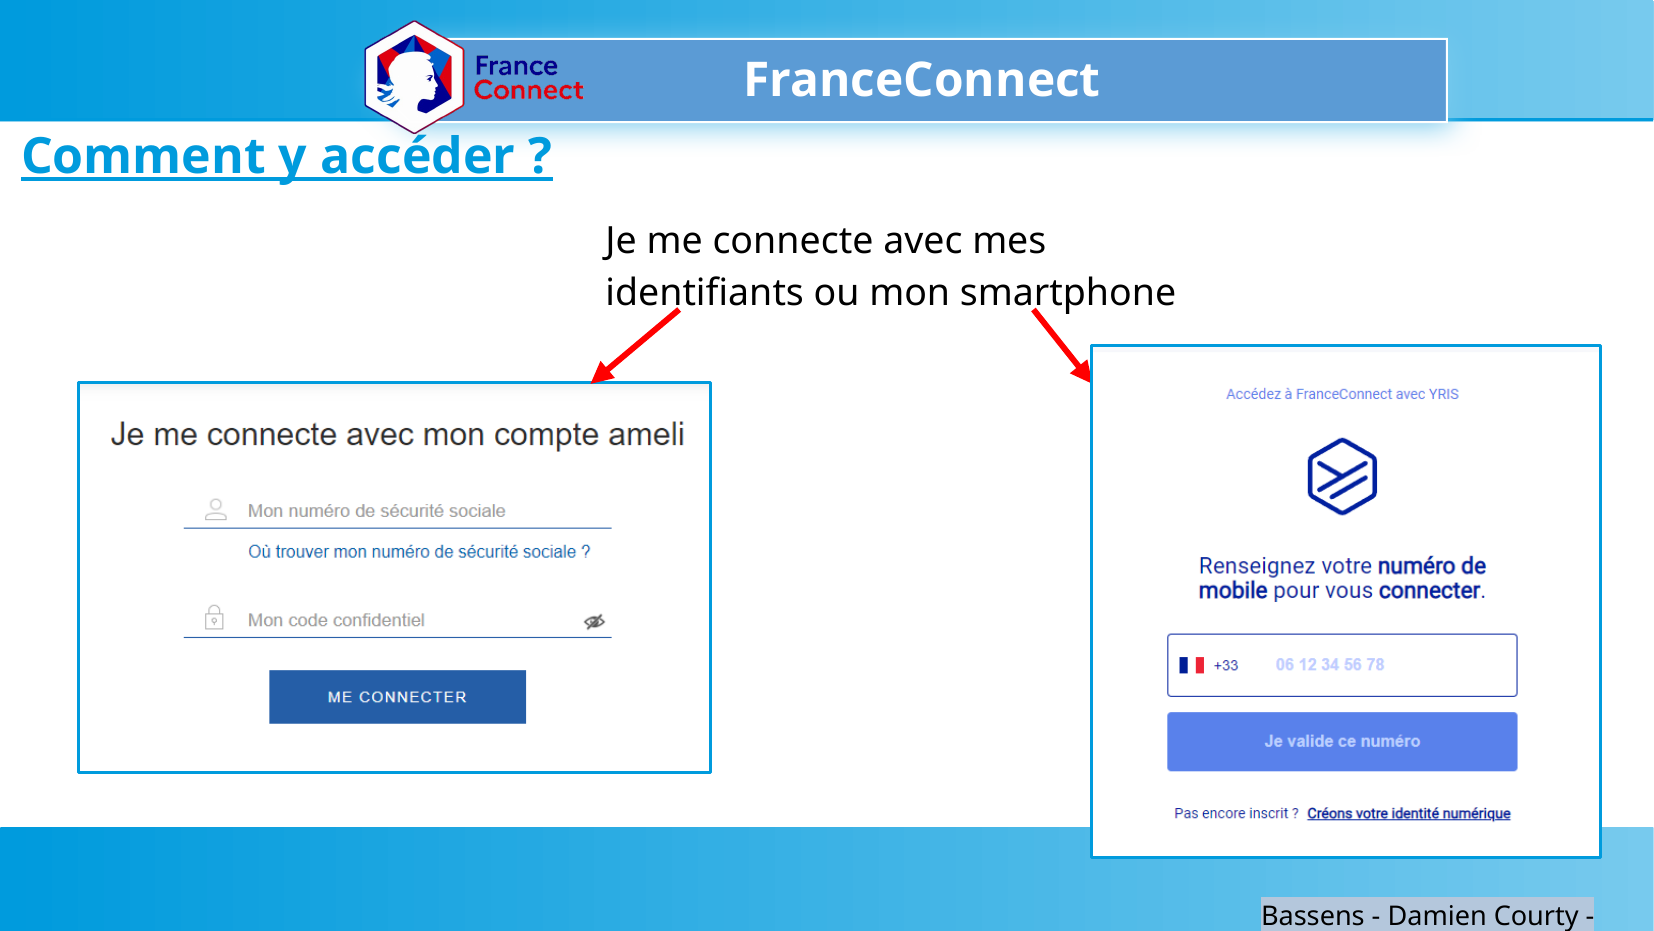

FranceConnect
Comment y accéder ?
Je me connecte avec mes identifiants ou mon smartphone
Bassens - Damien Courty - 2024